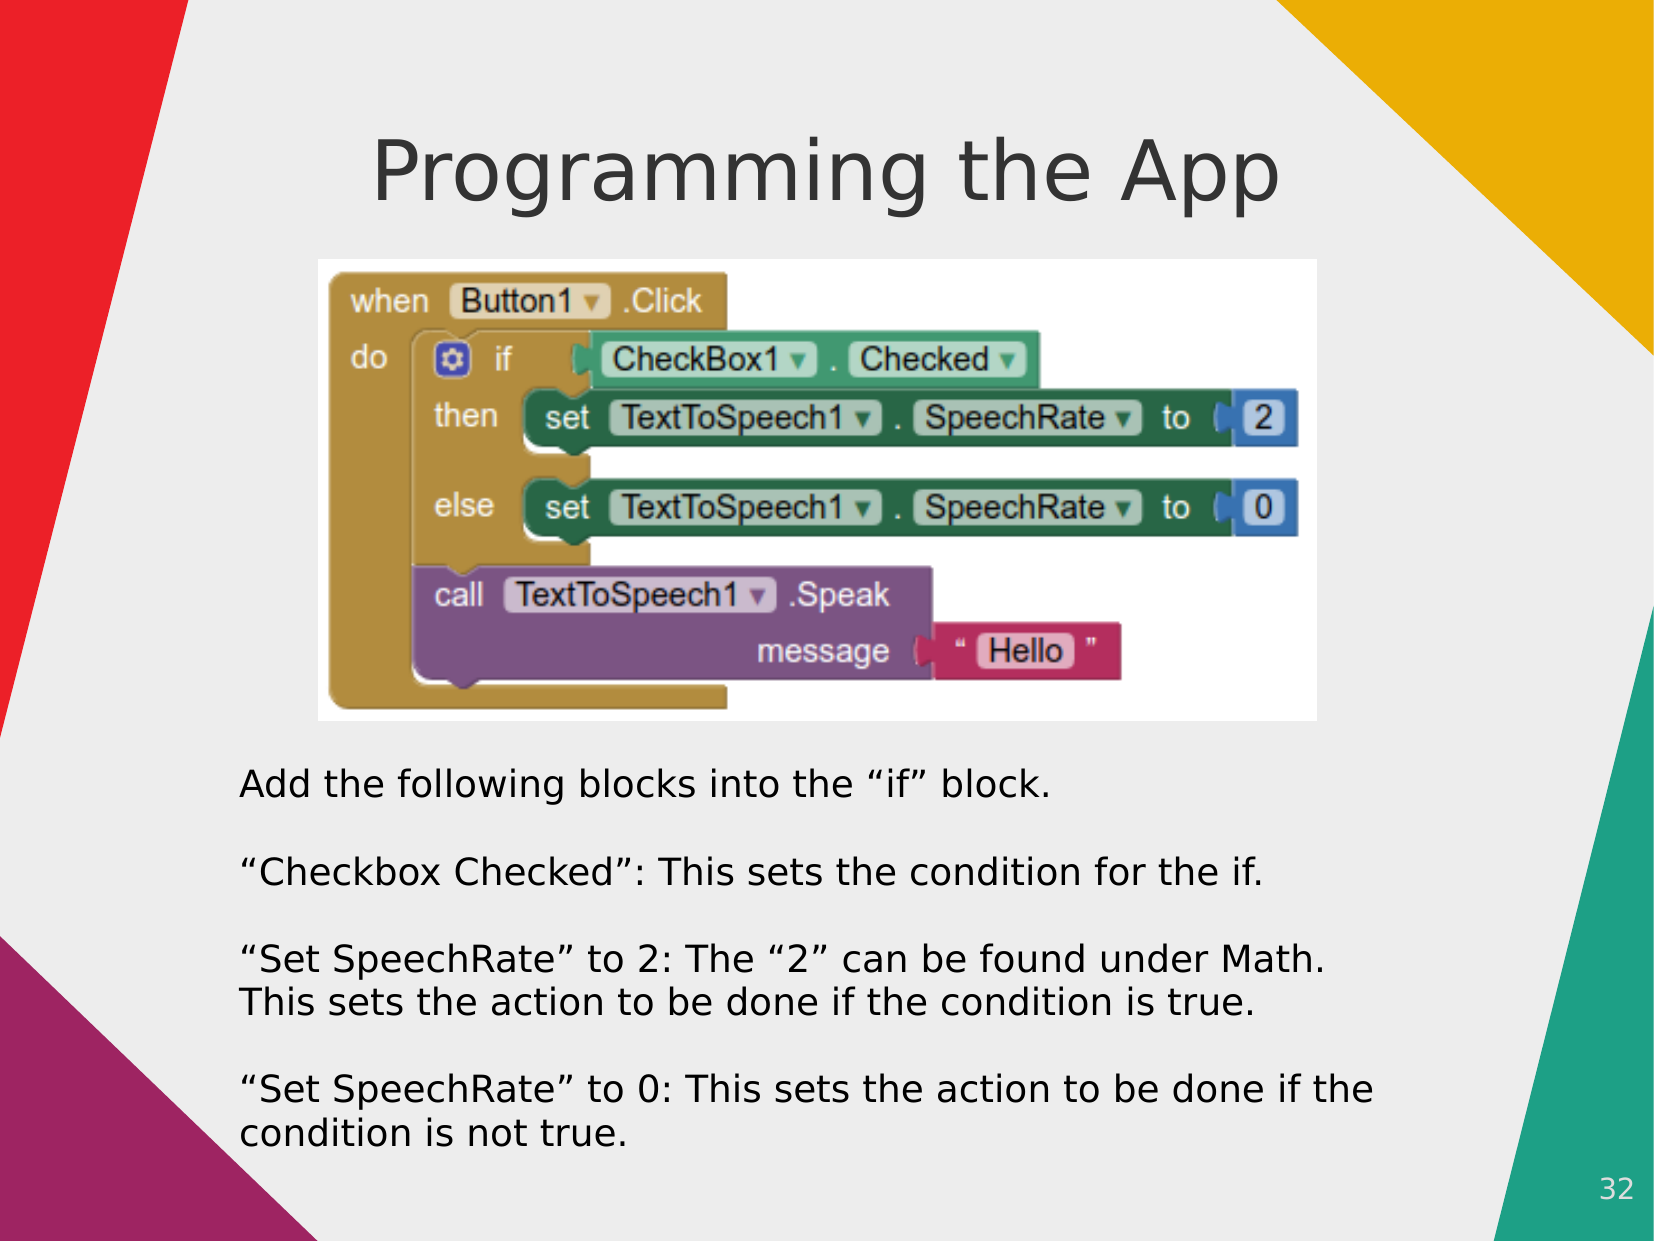

# Programming the App
Add the following blocks into the “if” block.
“Checkbox Checked”: This sets the condition for the if.
“Set SpeechRate” to 2: The “2” can be found under Math. This sets the action to be done if the condition is true.
“Set SpeechRate” to 0: This sets the action to be done if the condition is not true.
32